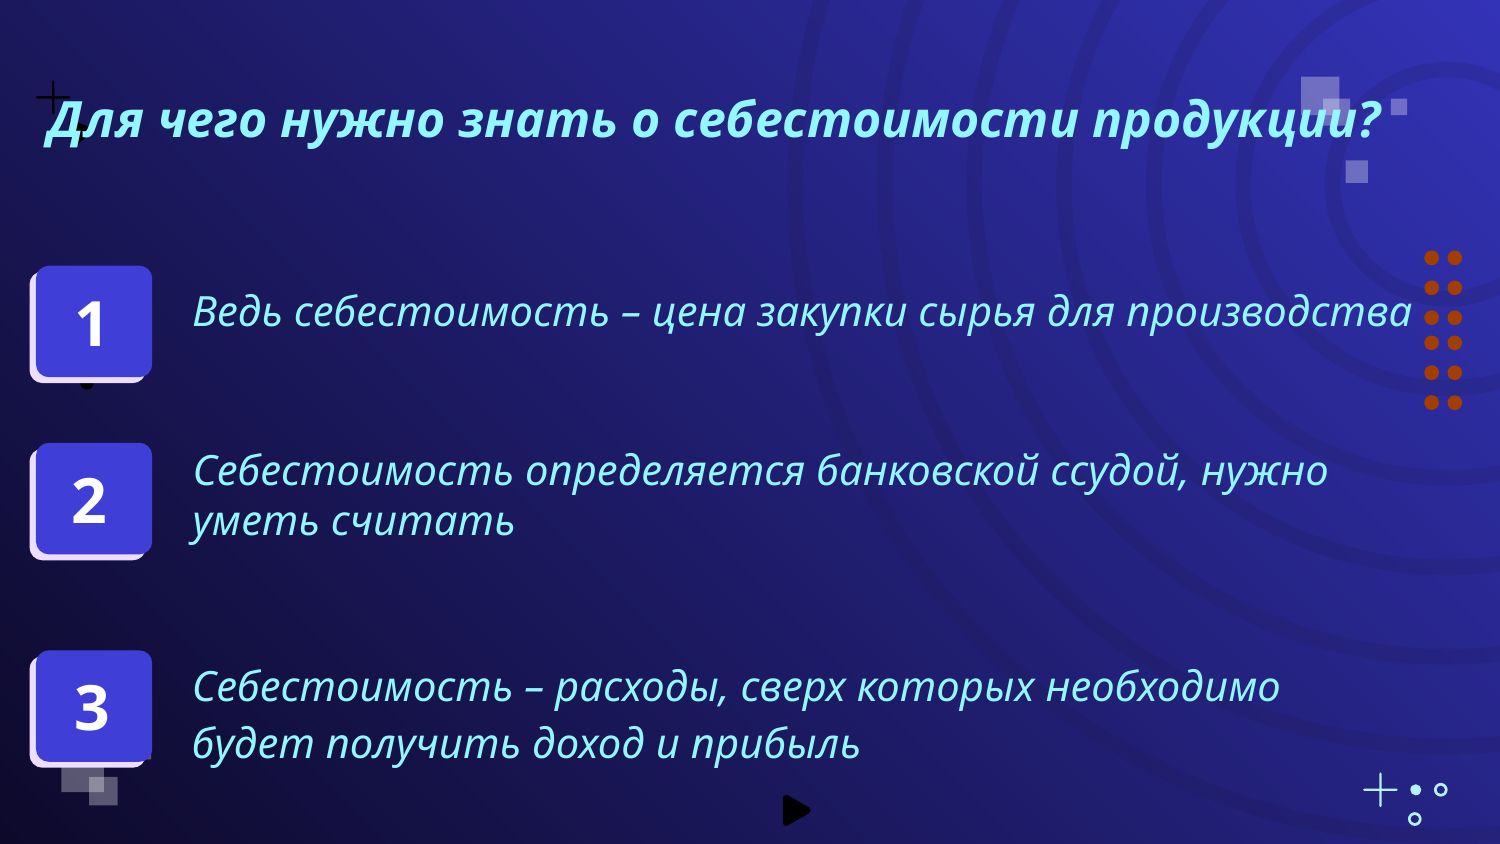

Для чего нужно знать о себестоимости продукции?
Ведь себестоимость – цена закупки сырья для производства
1
# Себестоимость определяется банковской ссудой, нужно уметь считать
2
Себестоимость – расходы, сверх которых необходимо будет получить доход и прибыль
3